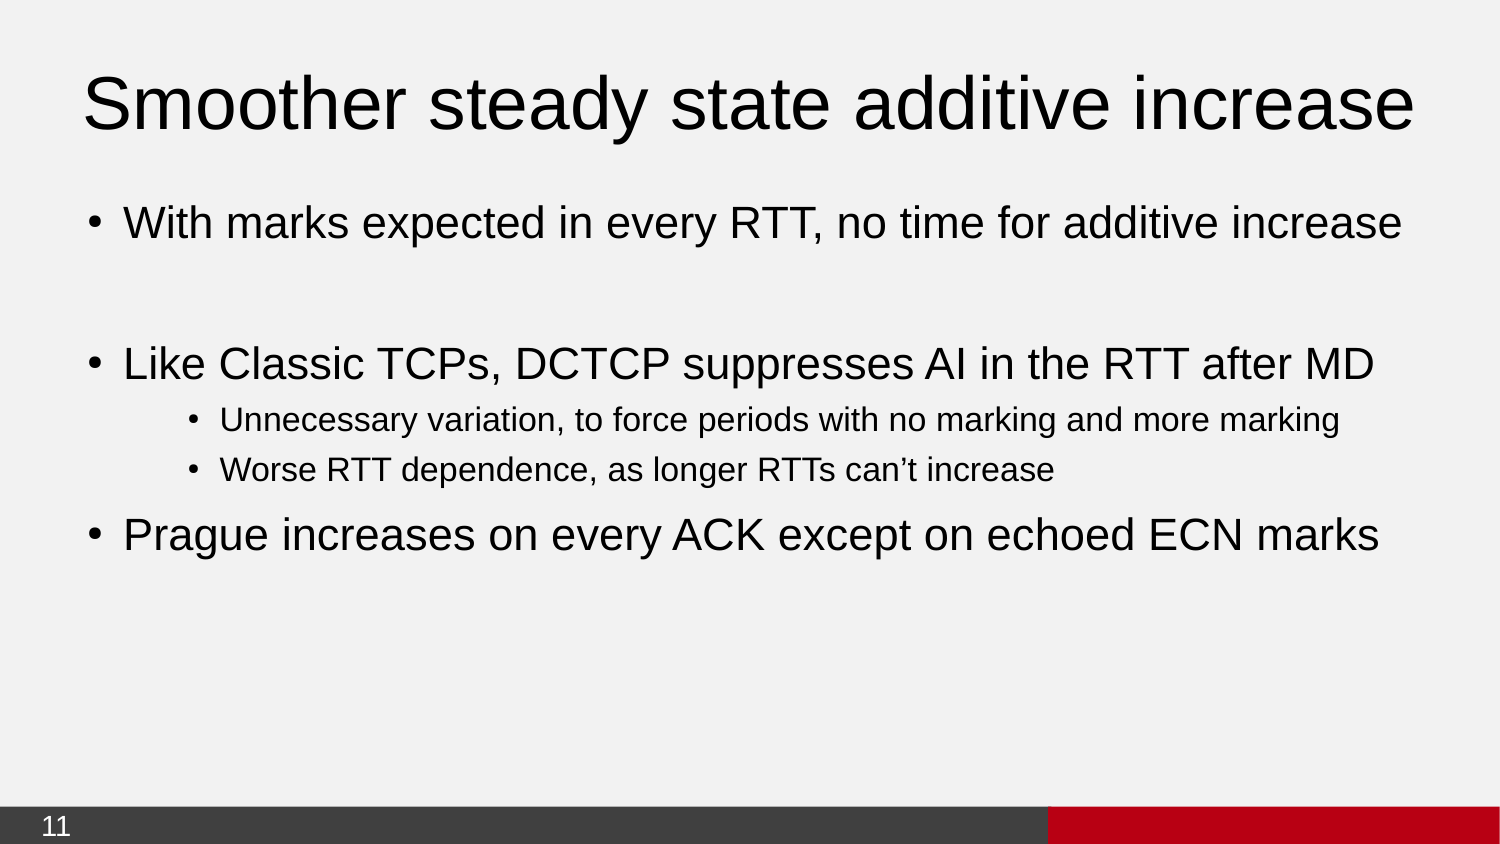

# Smoother steady state additive increase
With marks expected in every RTT, no time for additive increase
Like Classic TCPs, DCTCP suppresses AI in the RTT after MD
Unnecessary variation, to force periods with no marking and more marking
Worse RTT dependence, as longer RTTs can’t increase
Prague increases on every ACK except on echoed ECN marks
11